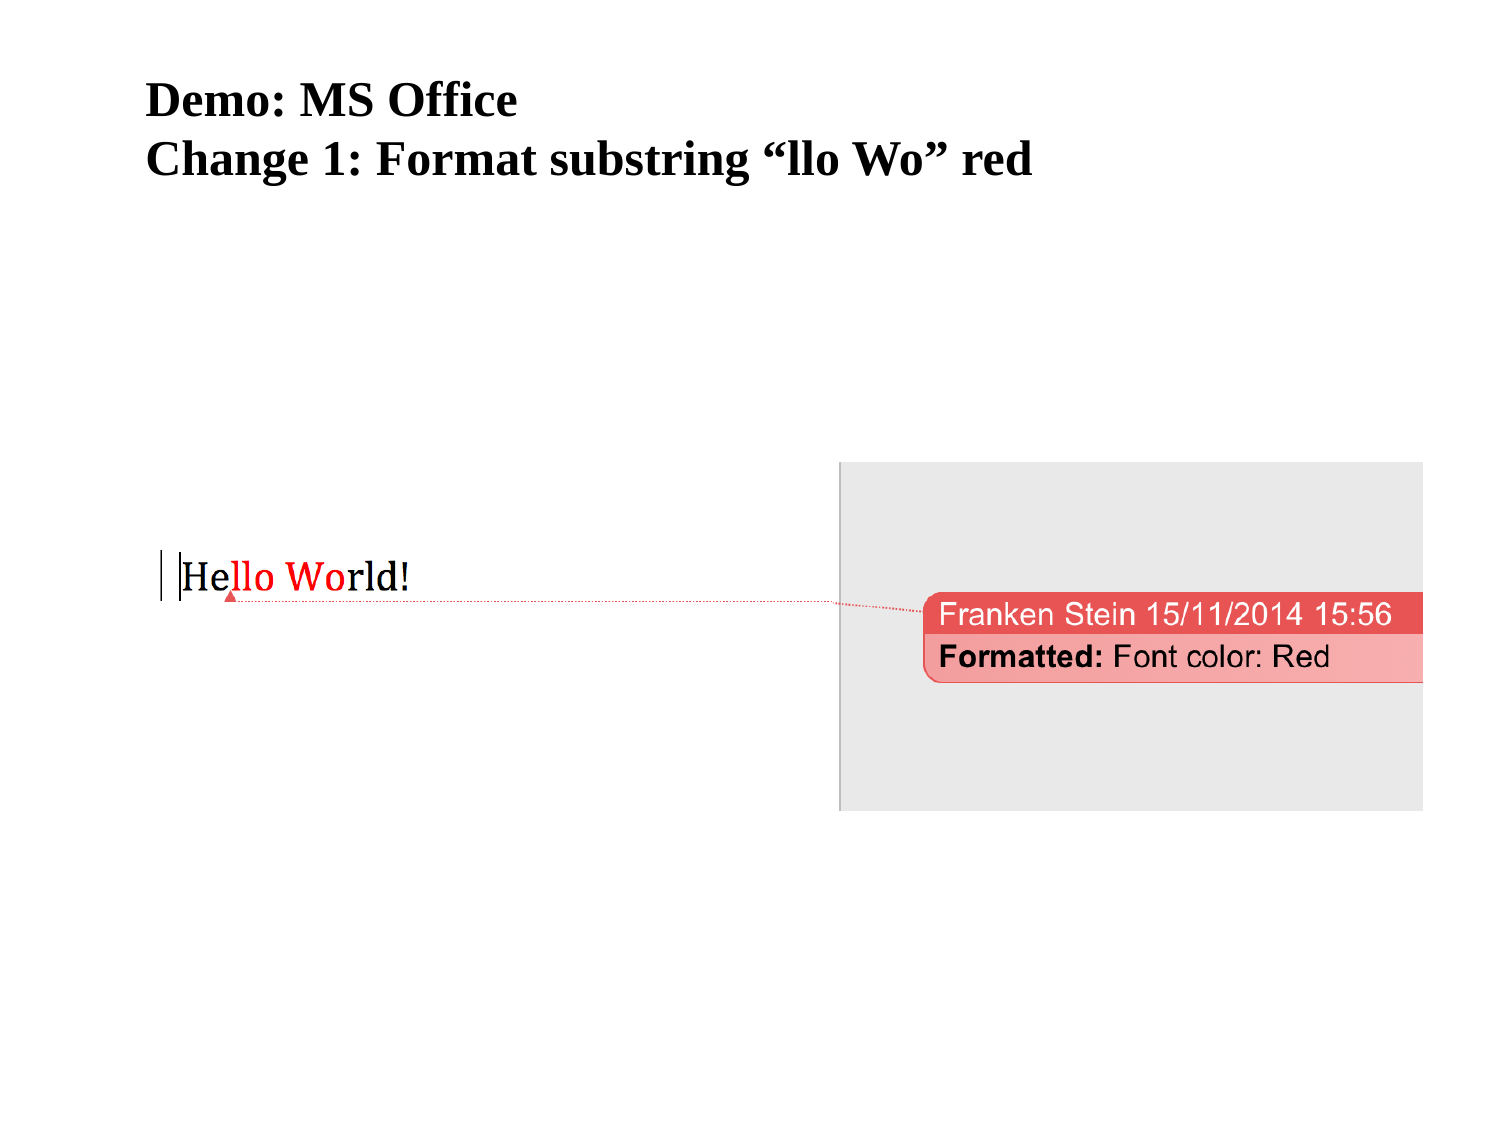

# Demo: MS Office Change 1: Format substring “llo Wo” red